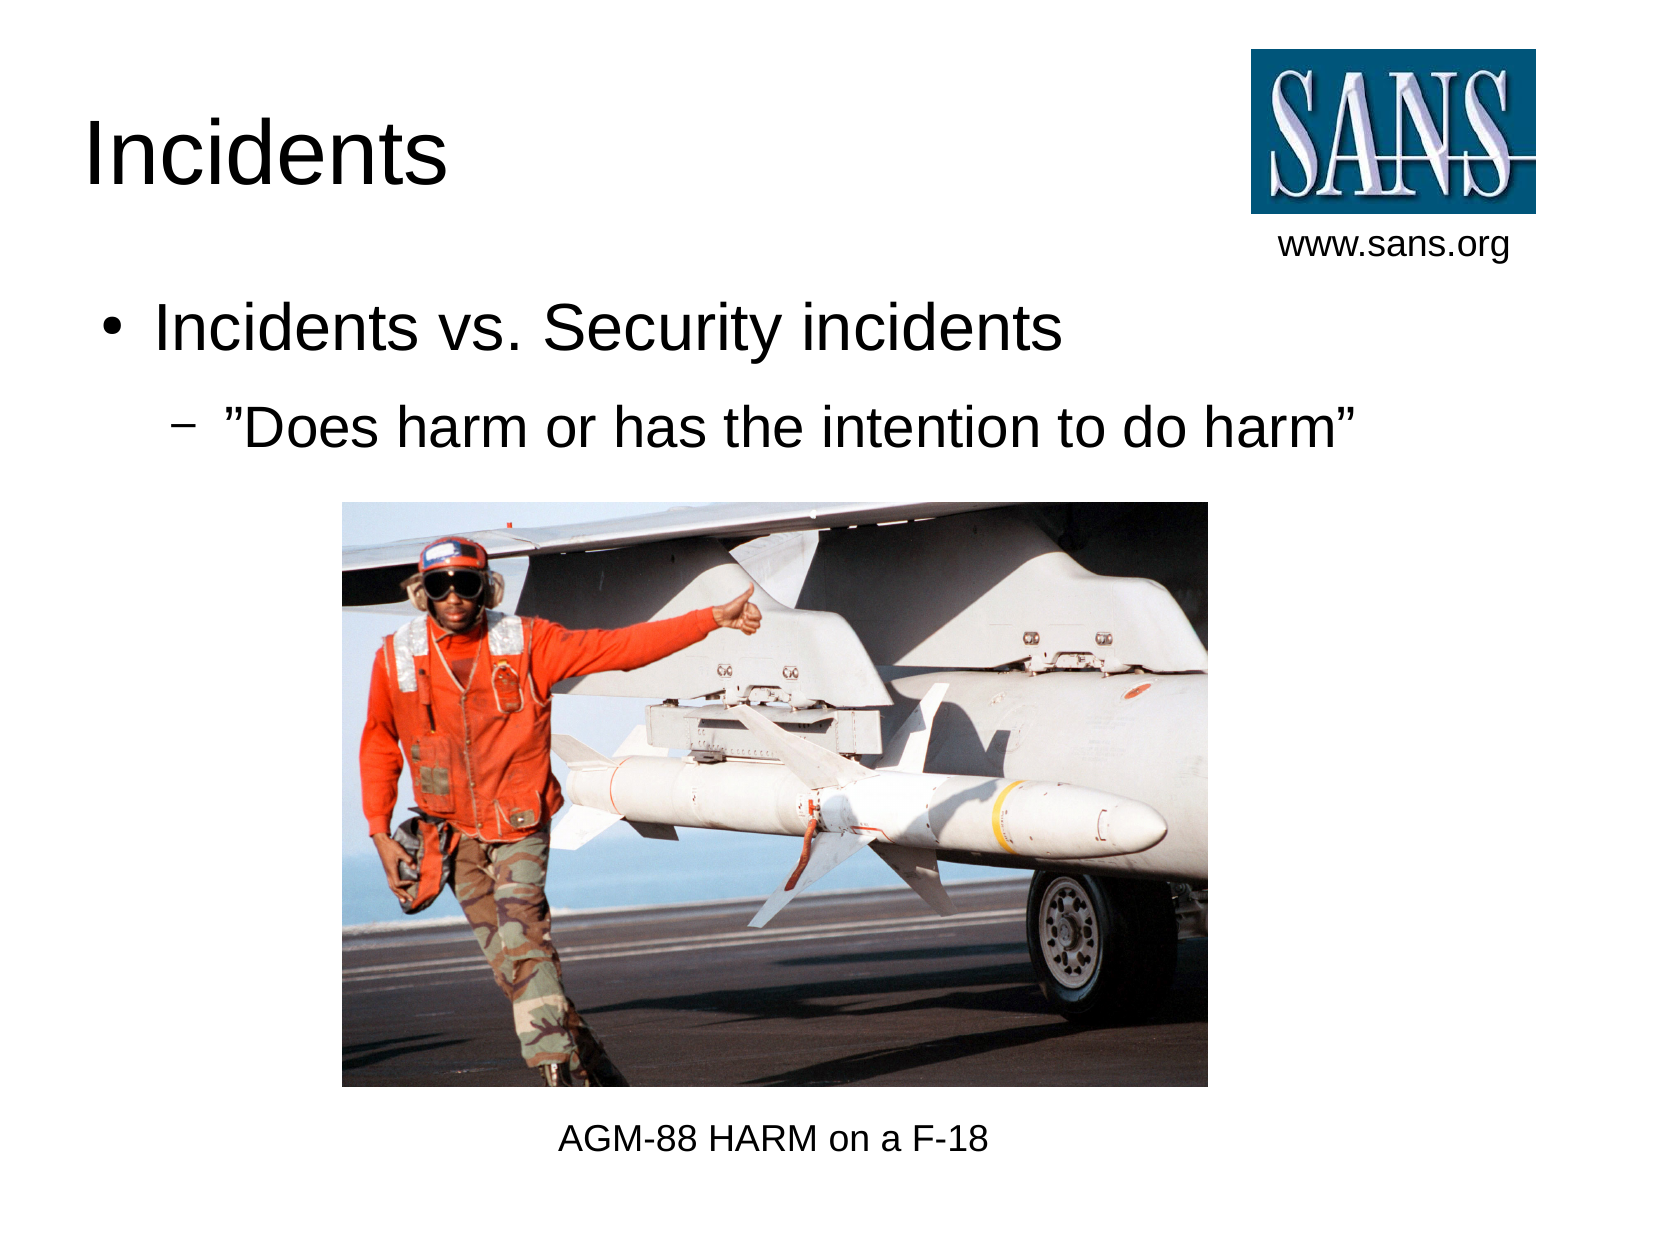

# Incidents
www.sans.org
Incidents vs. Security incidents
”Does harm or has the intention to do harm”
AGM-88 HARM on a F-18